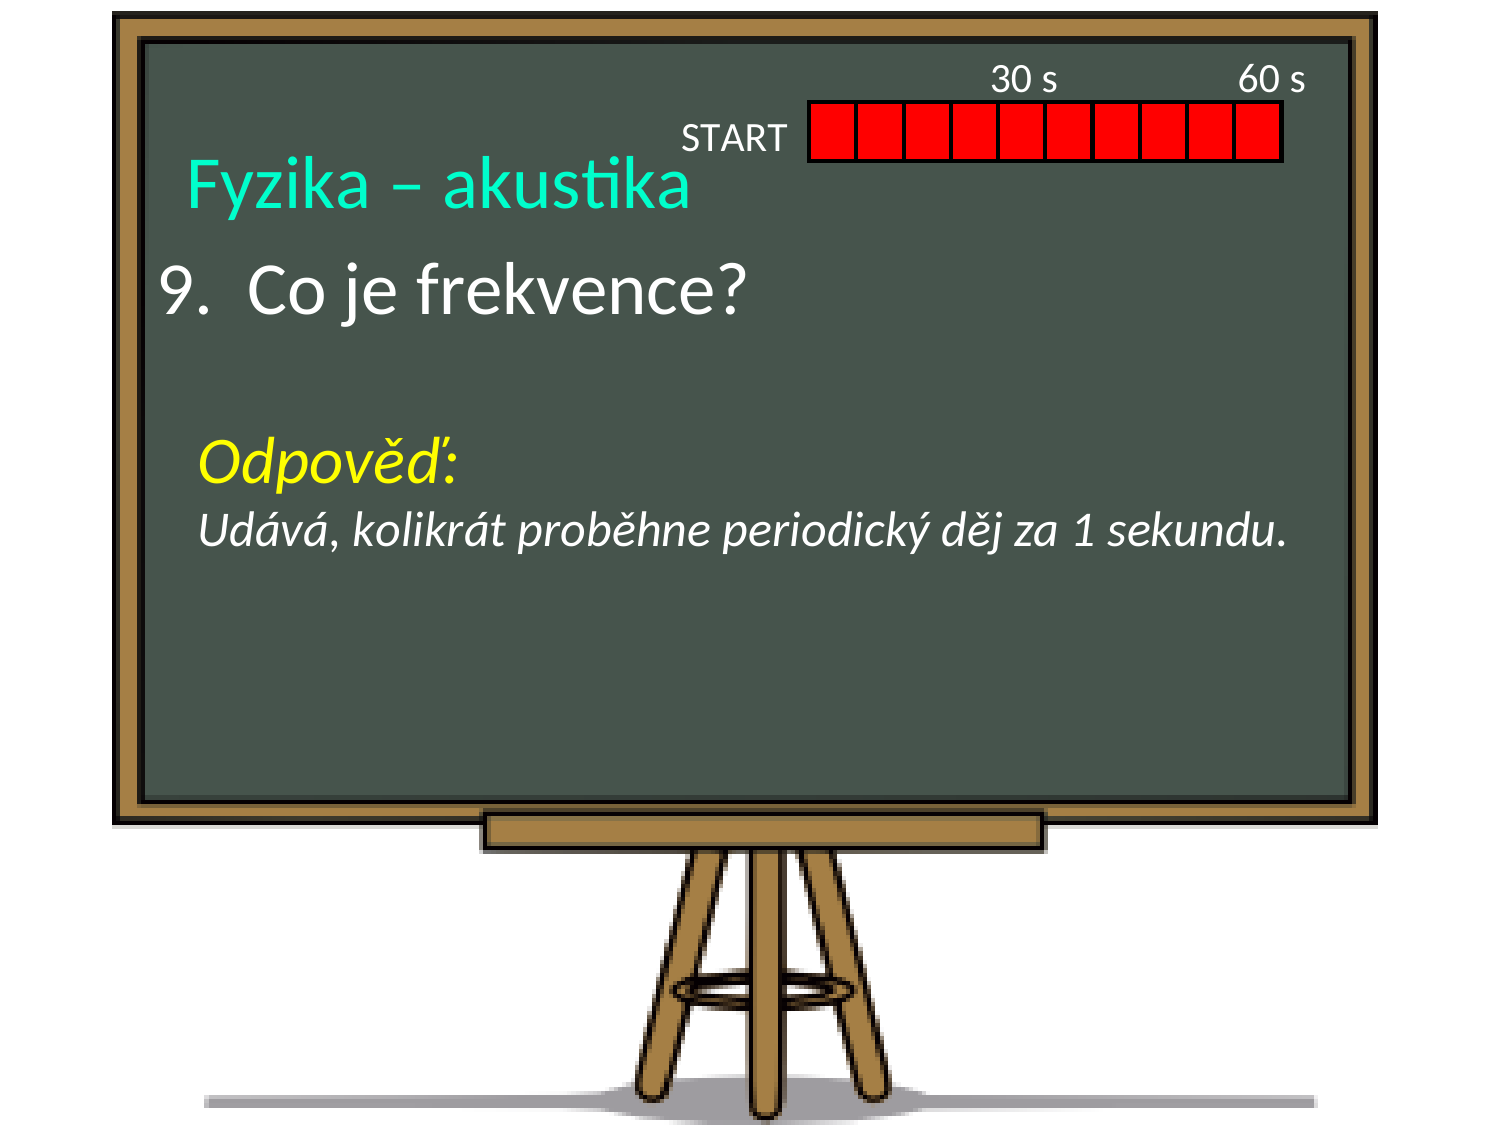

30 s
60 s
START
Fyzika – akustika
9. Co je frekvence?
Odpověď:
Udává, kolikrát proběhne periodický děj za 1 sekundu.